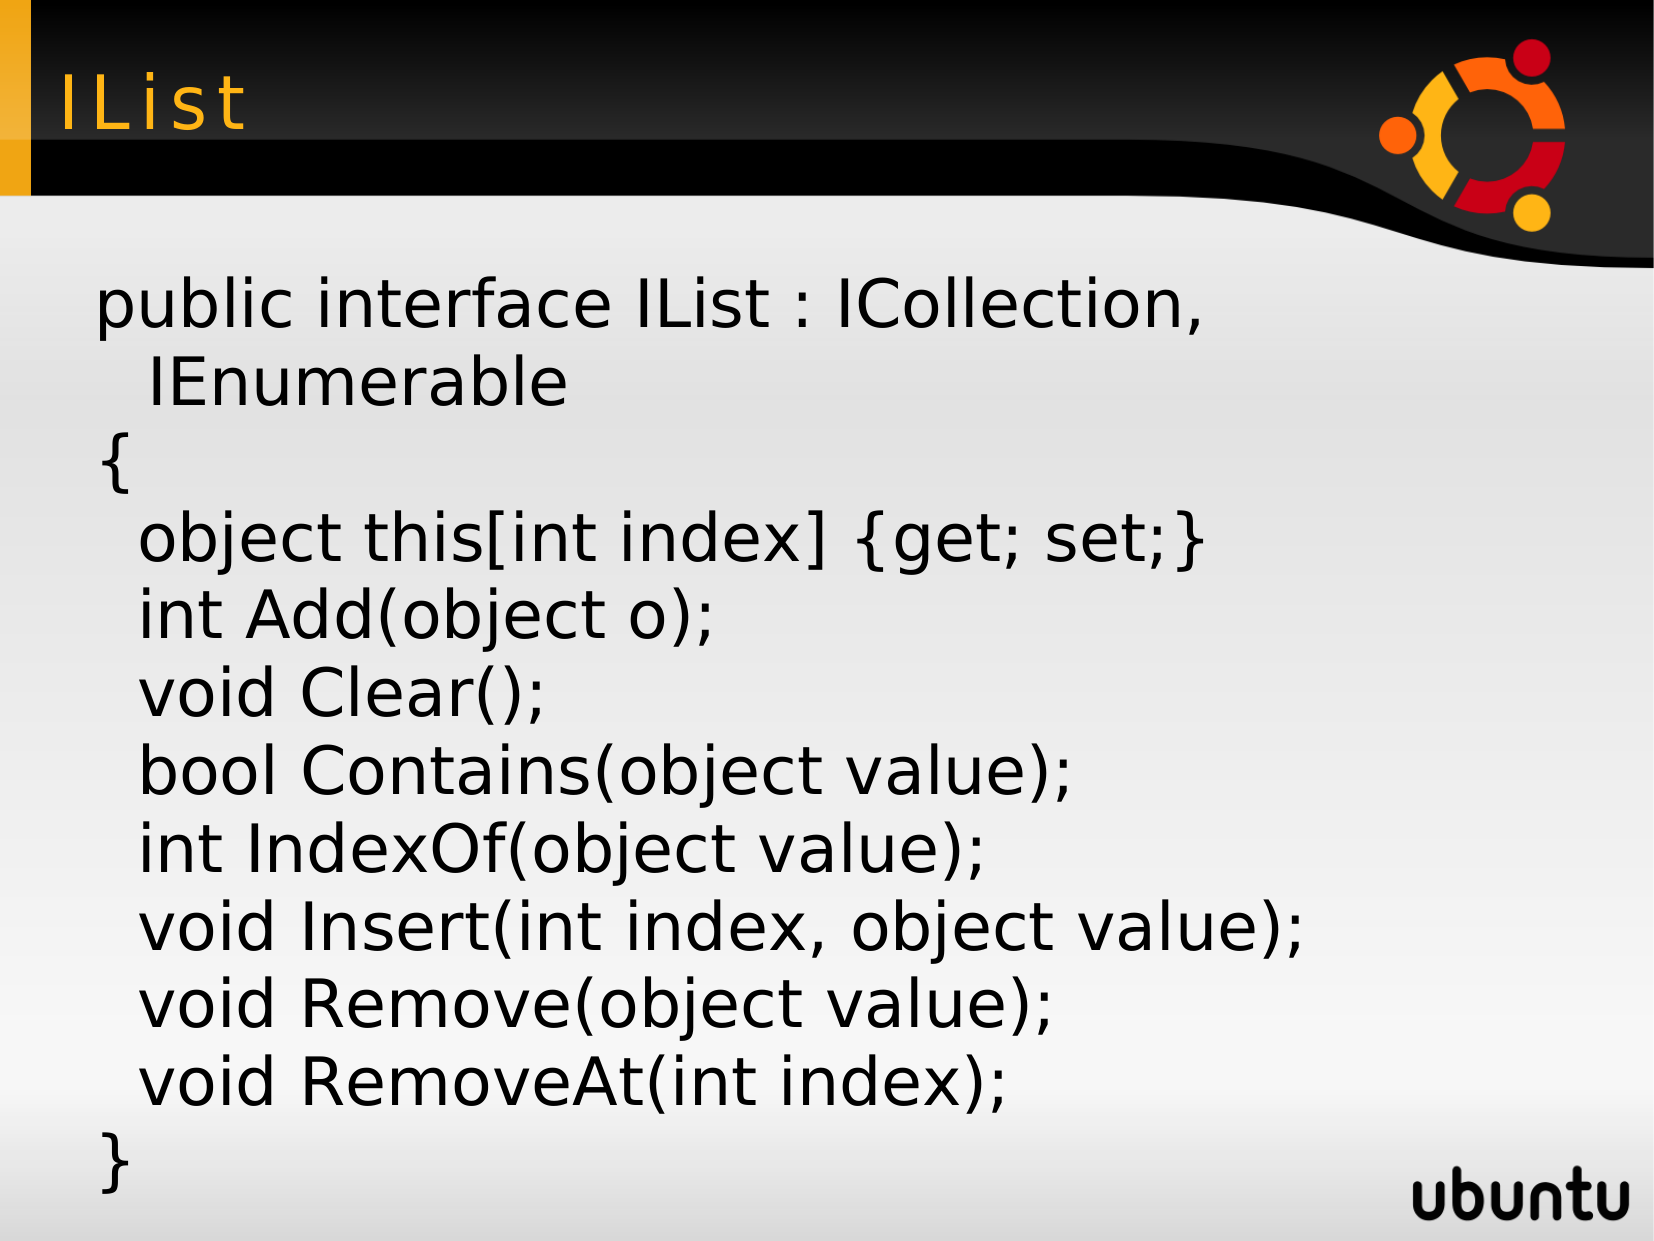

# IList
public interface IList : ICollection, IEnumerable
{
 object this[int index] {get; set;}
 int Add(object o);
 void Clear();
 bool Contains(object value);
 int IndexOf(object value);
 void Insert(int index, object value);
 void Remove(object value);
 void RemoveAt(int index);
}